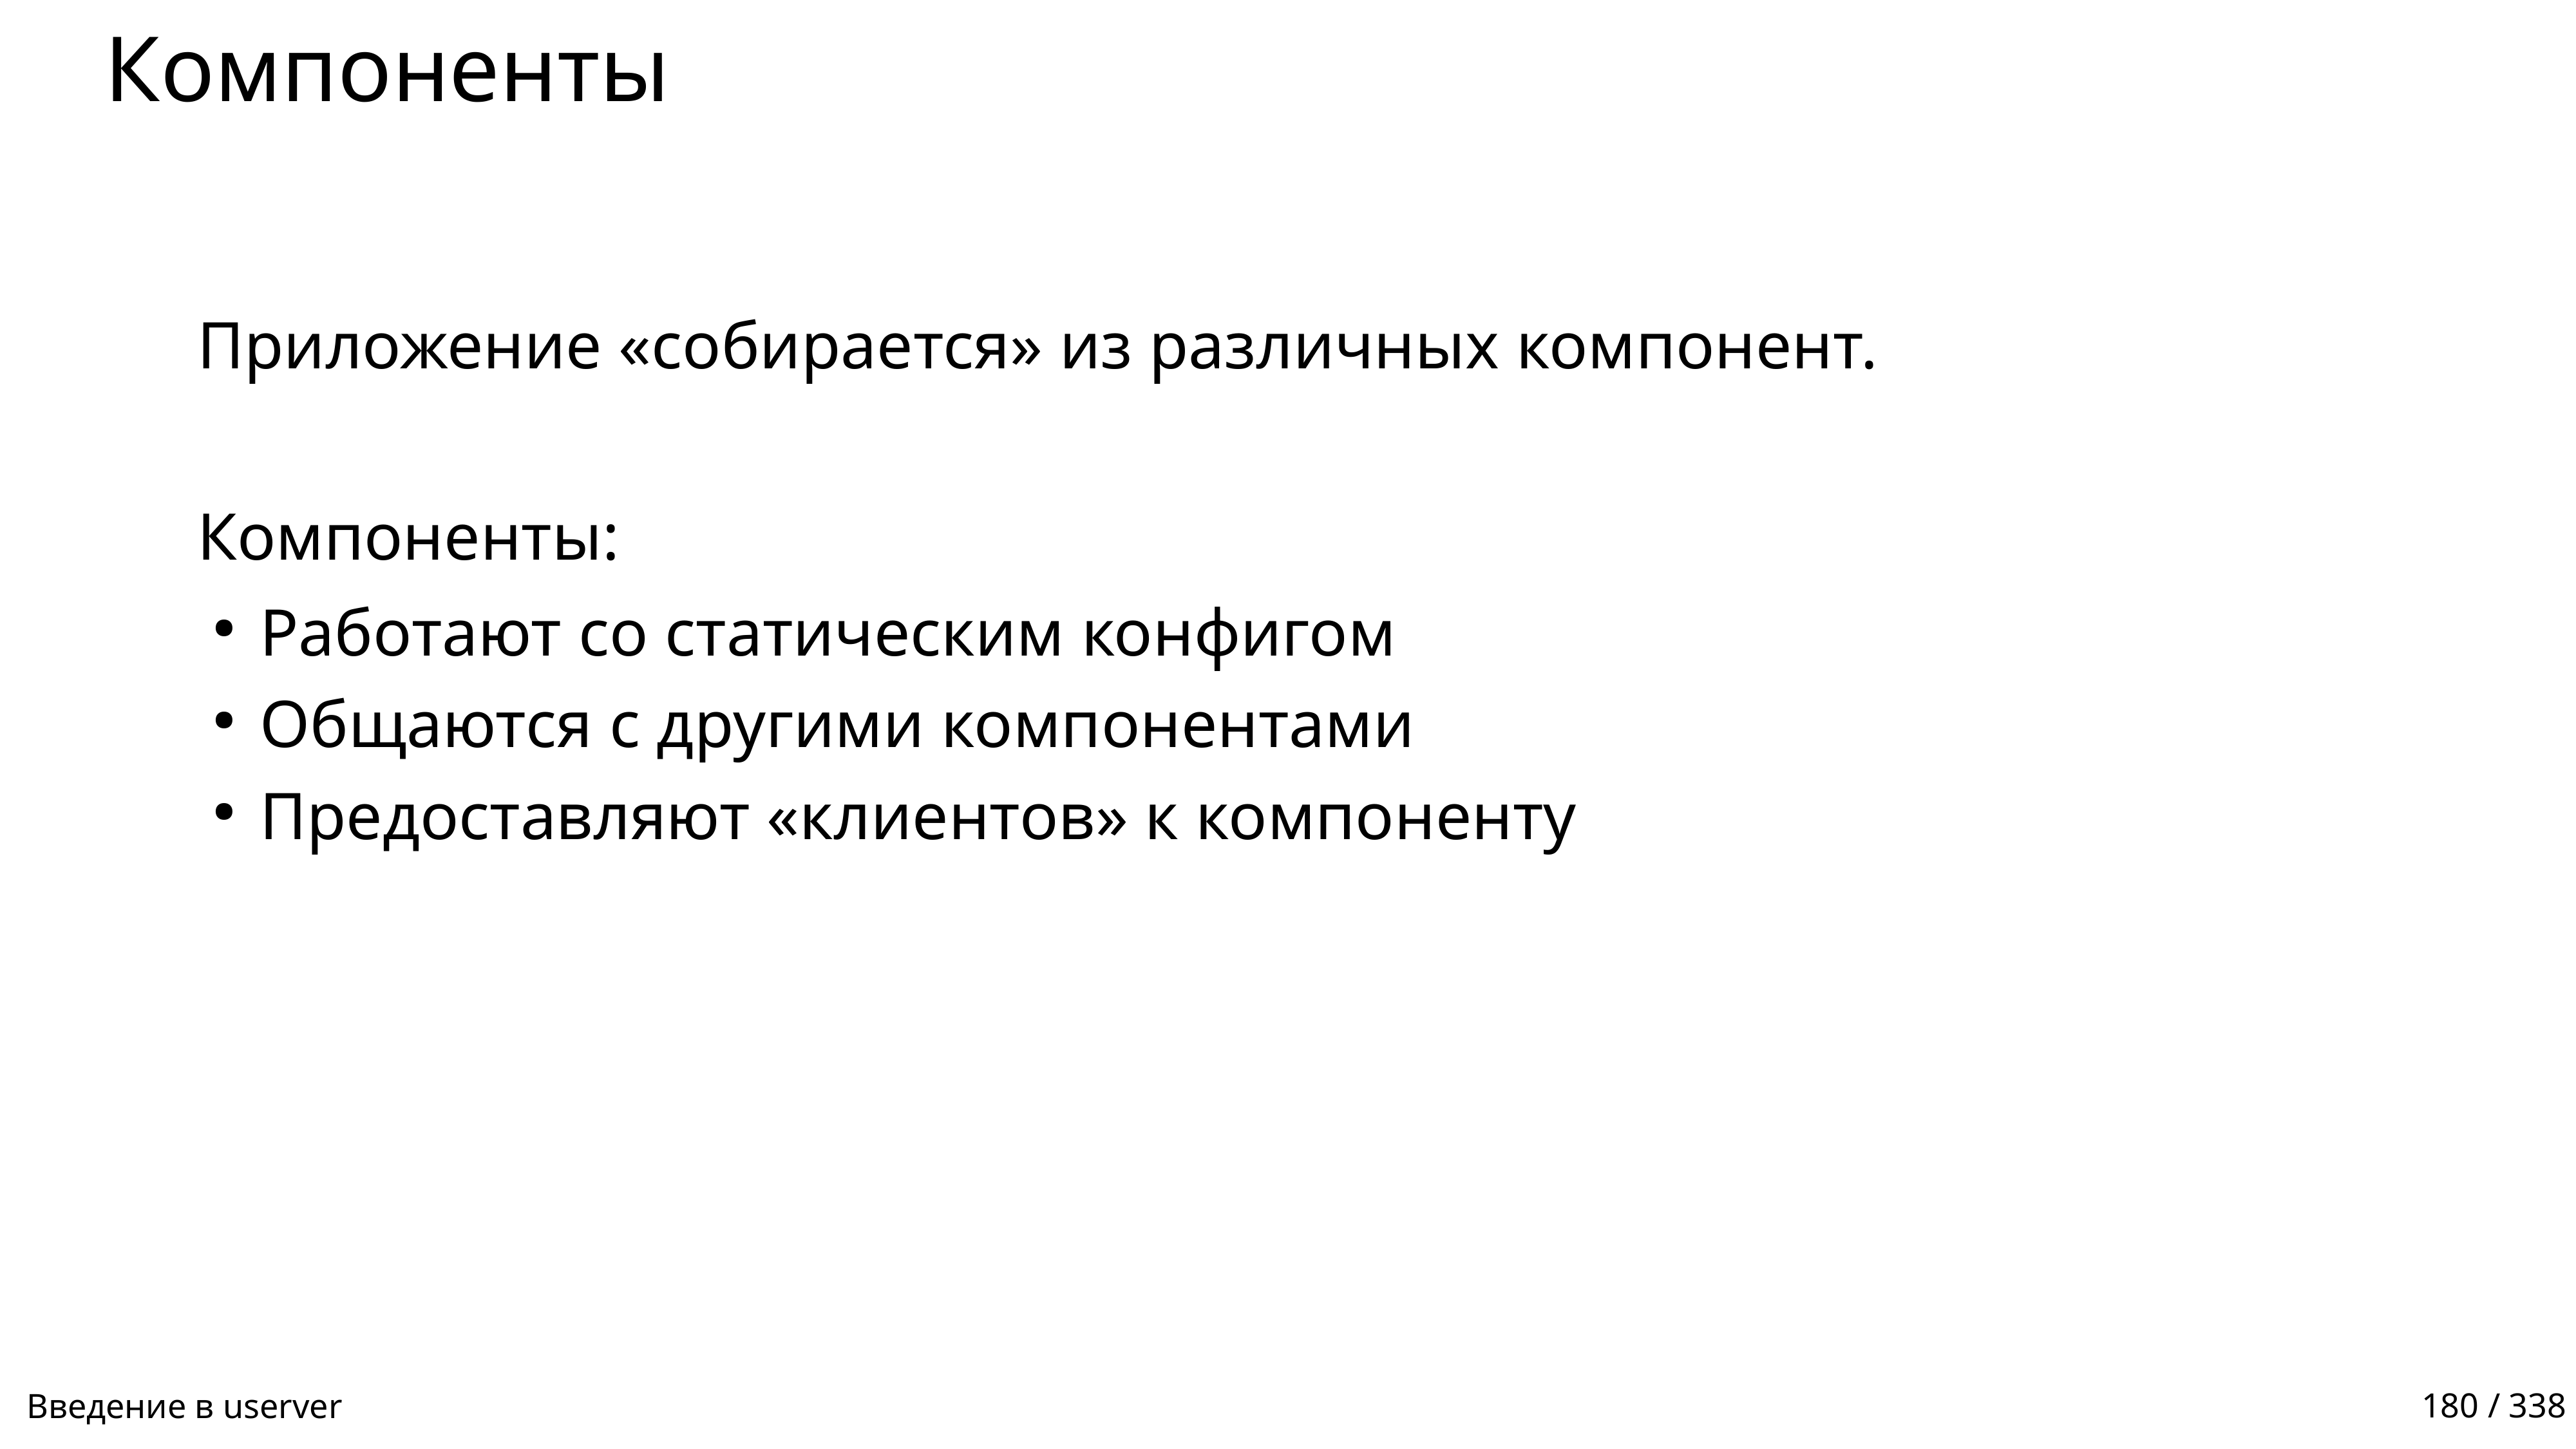

Компоненты
# Приложение «собирается» из различных компонент.
Компоненты:
 Работают со статическим конфигом
 Общаются с другими компонентами
 Предоставляют «клиентов» к компоненту
Введение в userver